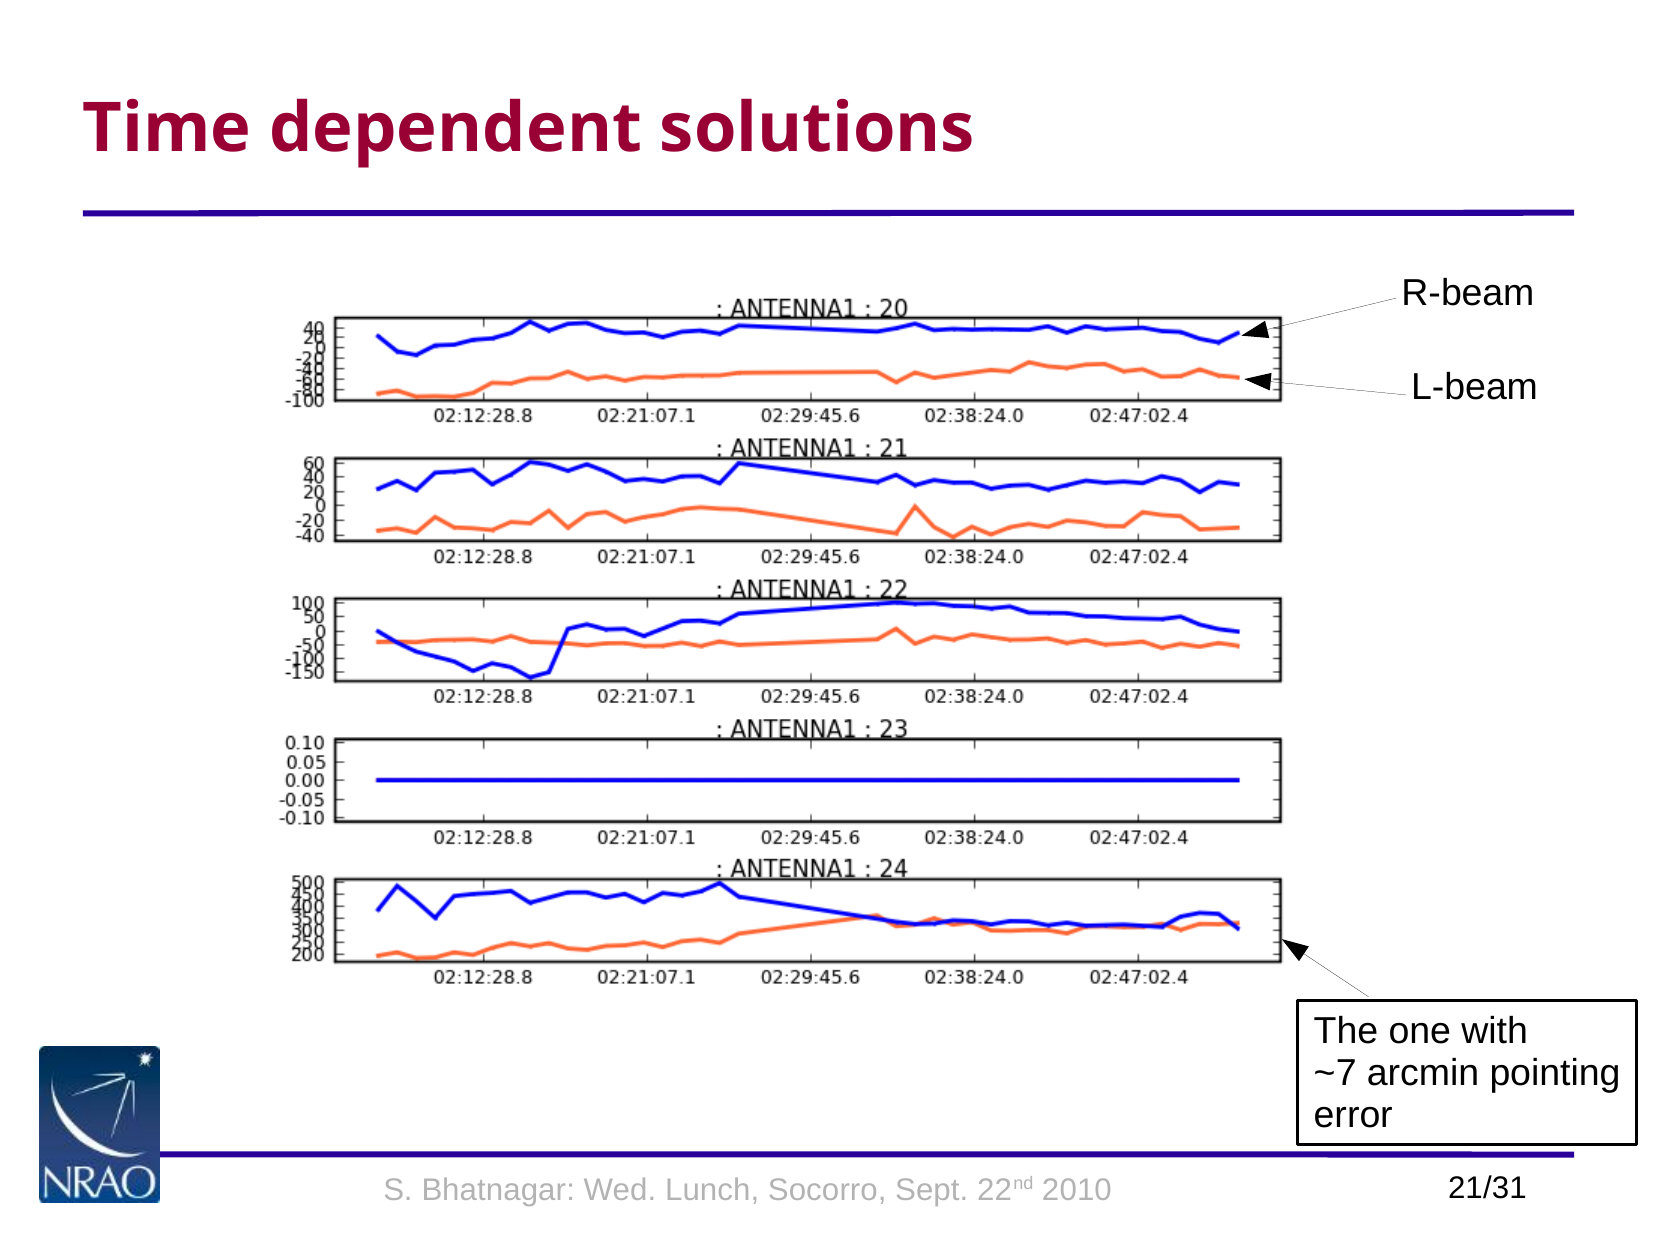

# Time dependent solutions
R-beam
L-beam
The one with
~7 arcmin pointing
error